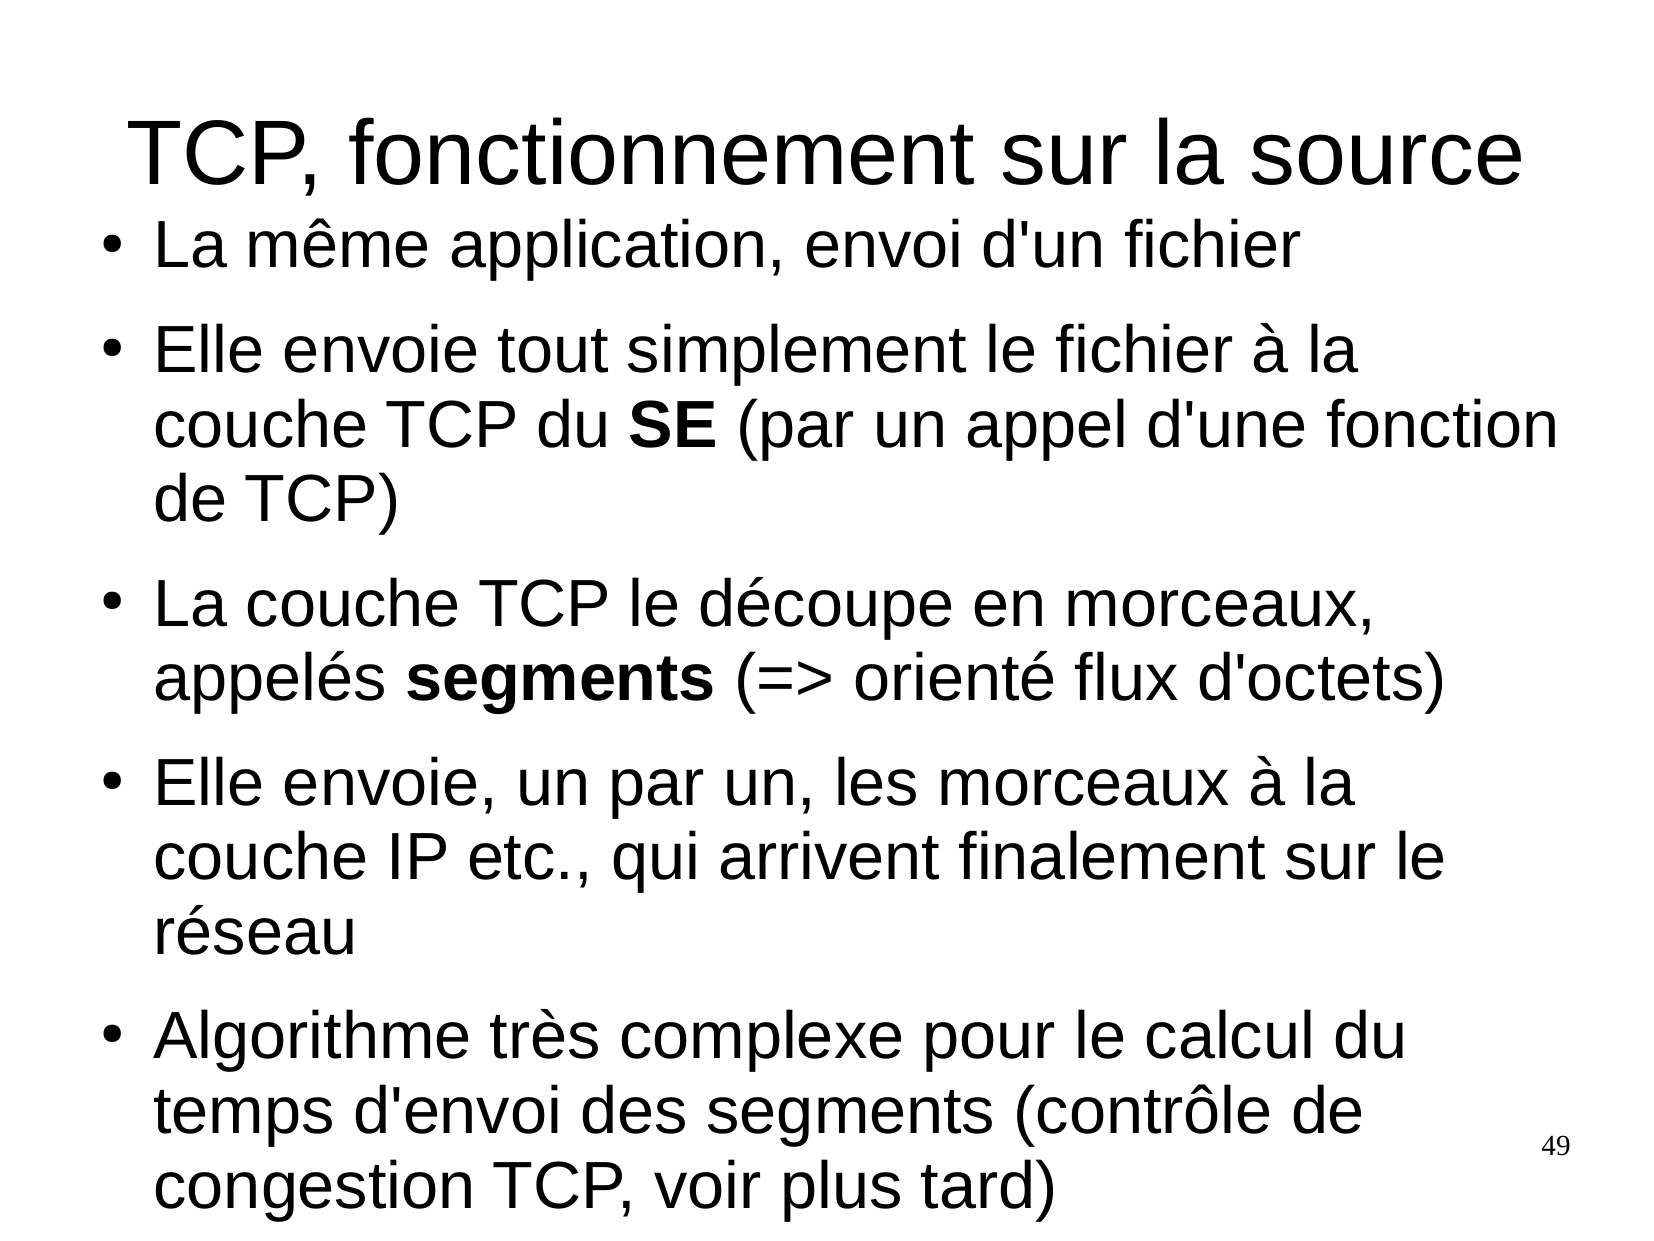

# TCP, fonctionnement sur la source
La même application, envoi d'un fichier
Elle envoie tout simplement le fichier à la couche TCP du SE (par un appel d'une fonction de TCP)
La couche TCP le découpe en morceaux, appelés segments (=> orienté flux d'octets)
Elle envoie, un par un, les morceaux à la couche IP etc., qui arrivent finalement sur le réseau
Algorithme très complexe pour le calcul du temps d'envoi des segments (contrôle de congestion TCP, voir plus tard)
49